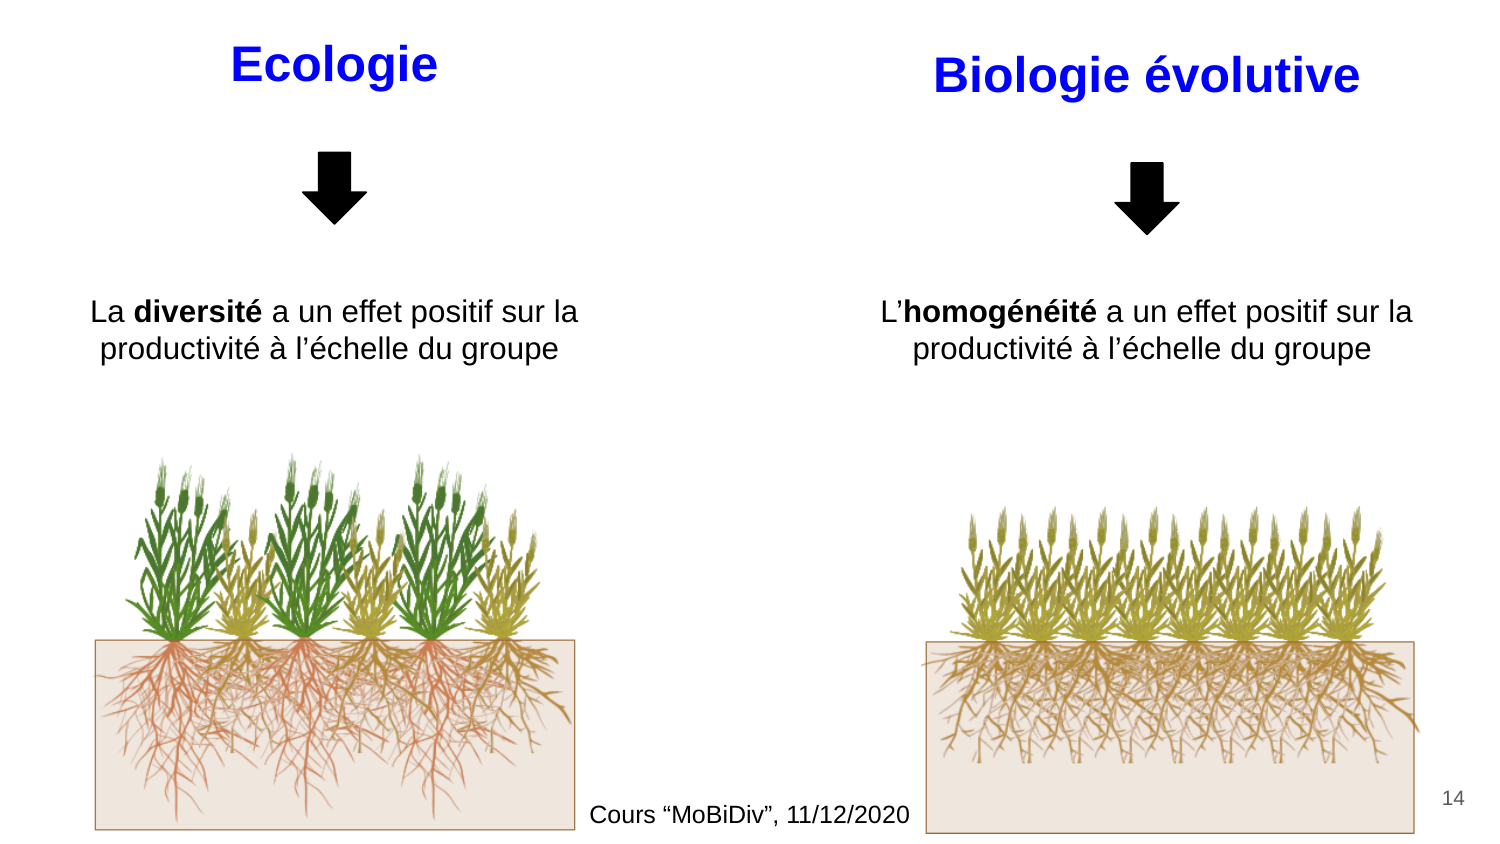

Ecologie
Biologie évolutive
# La diversité a un effet positif sur la productivité à l’échelle du groupe
L’homogénéité a un effet positif sur la productivité à l’échelle du groupe